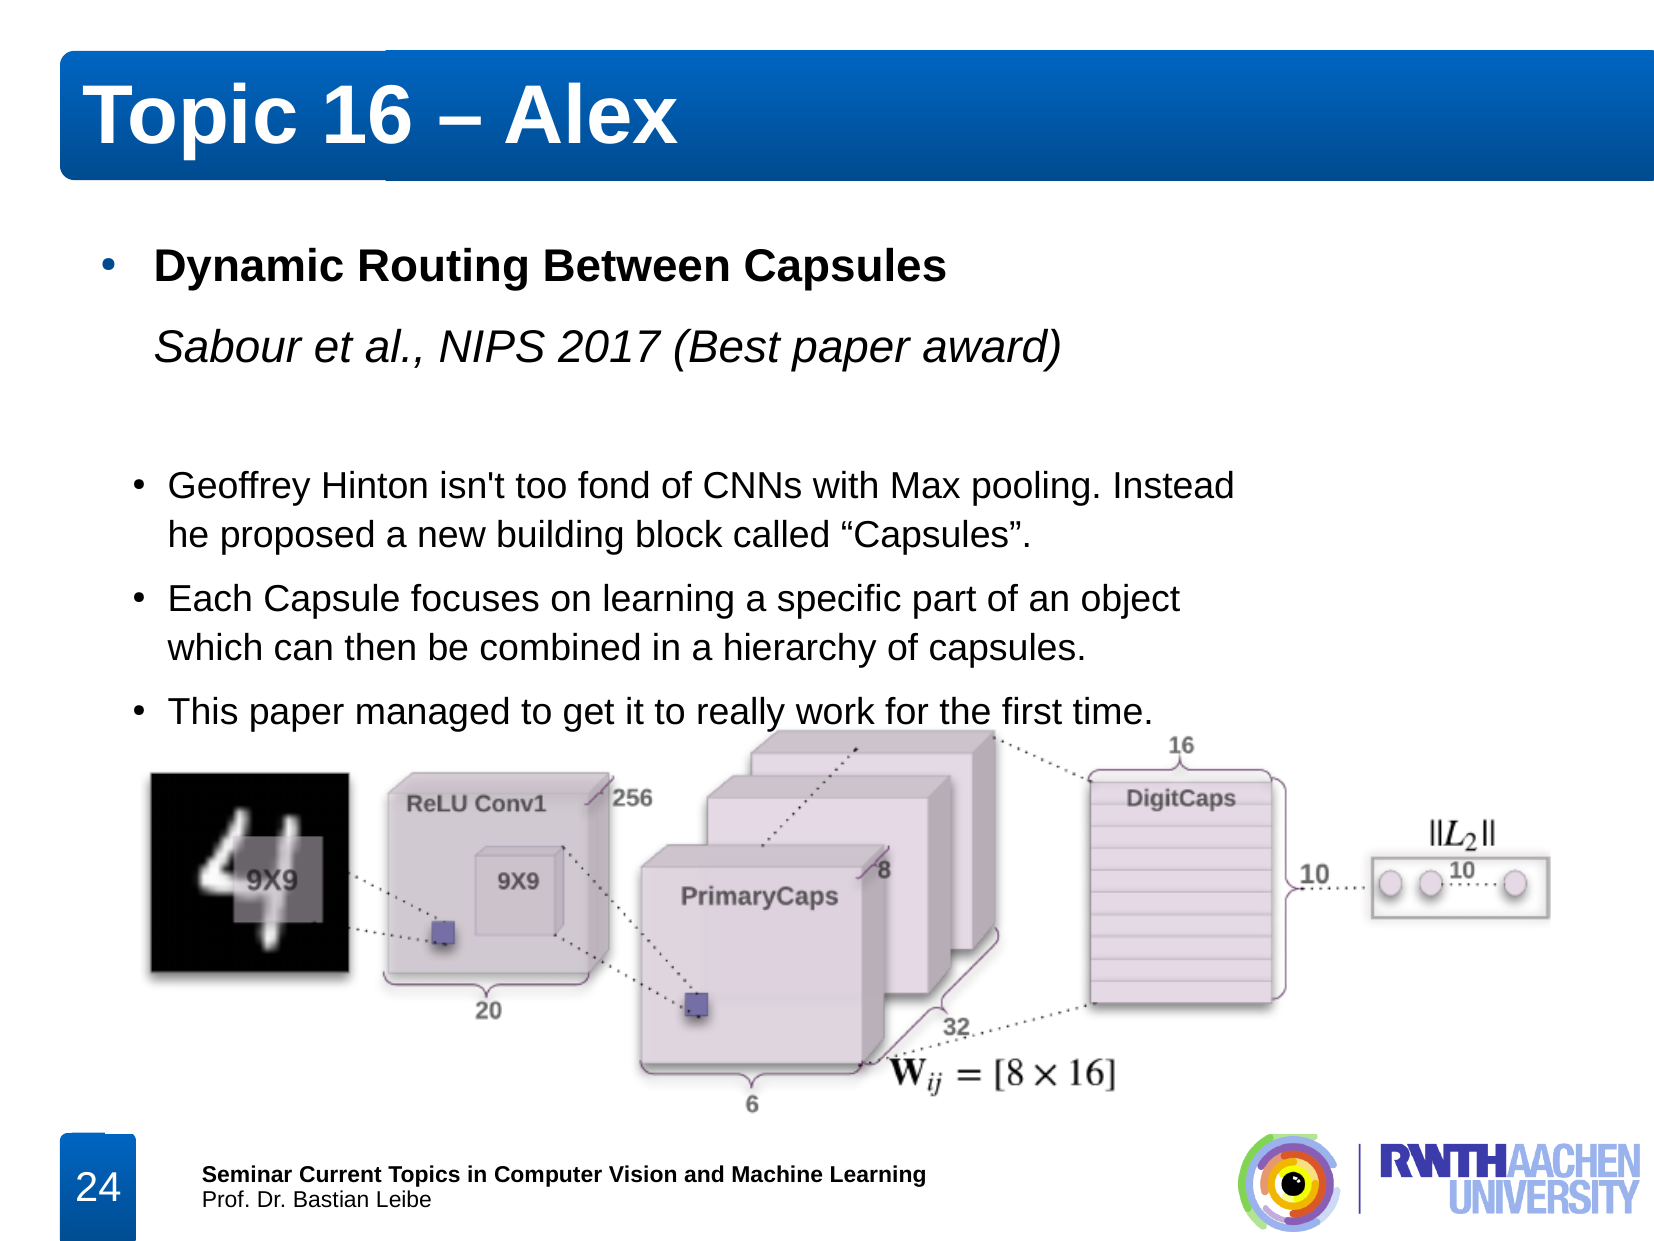

# Topic 16 – Alex
Dynamic Routing Between Capsules
Sabour et al., NIPS 2017 (Best paper award)
Geoffrey Hinton isn't too fond of CNNs with Max pooling. Instead he proposed a new building block called “Capsules”.
Each Capsule focuses on learning a specific part of an object which can then be combined in a hierarchy of capsules.
This paper managed to get it to really work for the first time.
24
TGF 2015 | October 29, 2015 | Delft